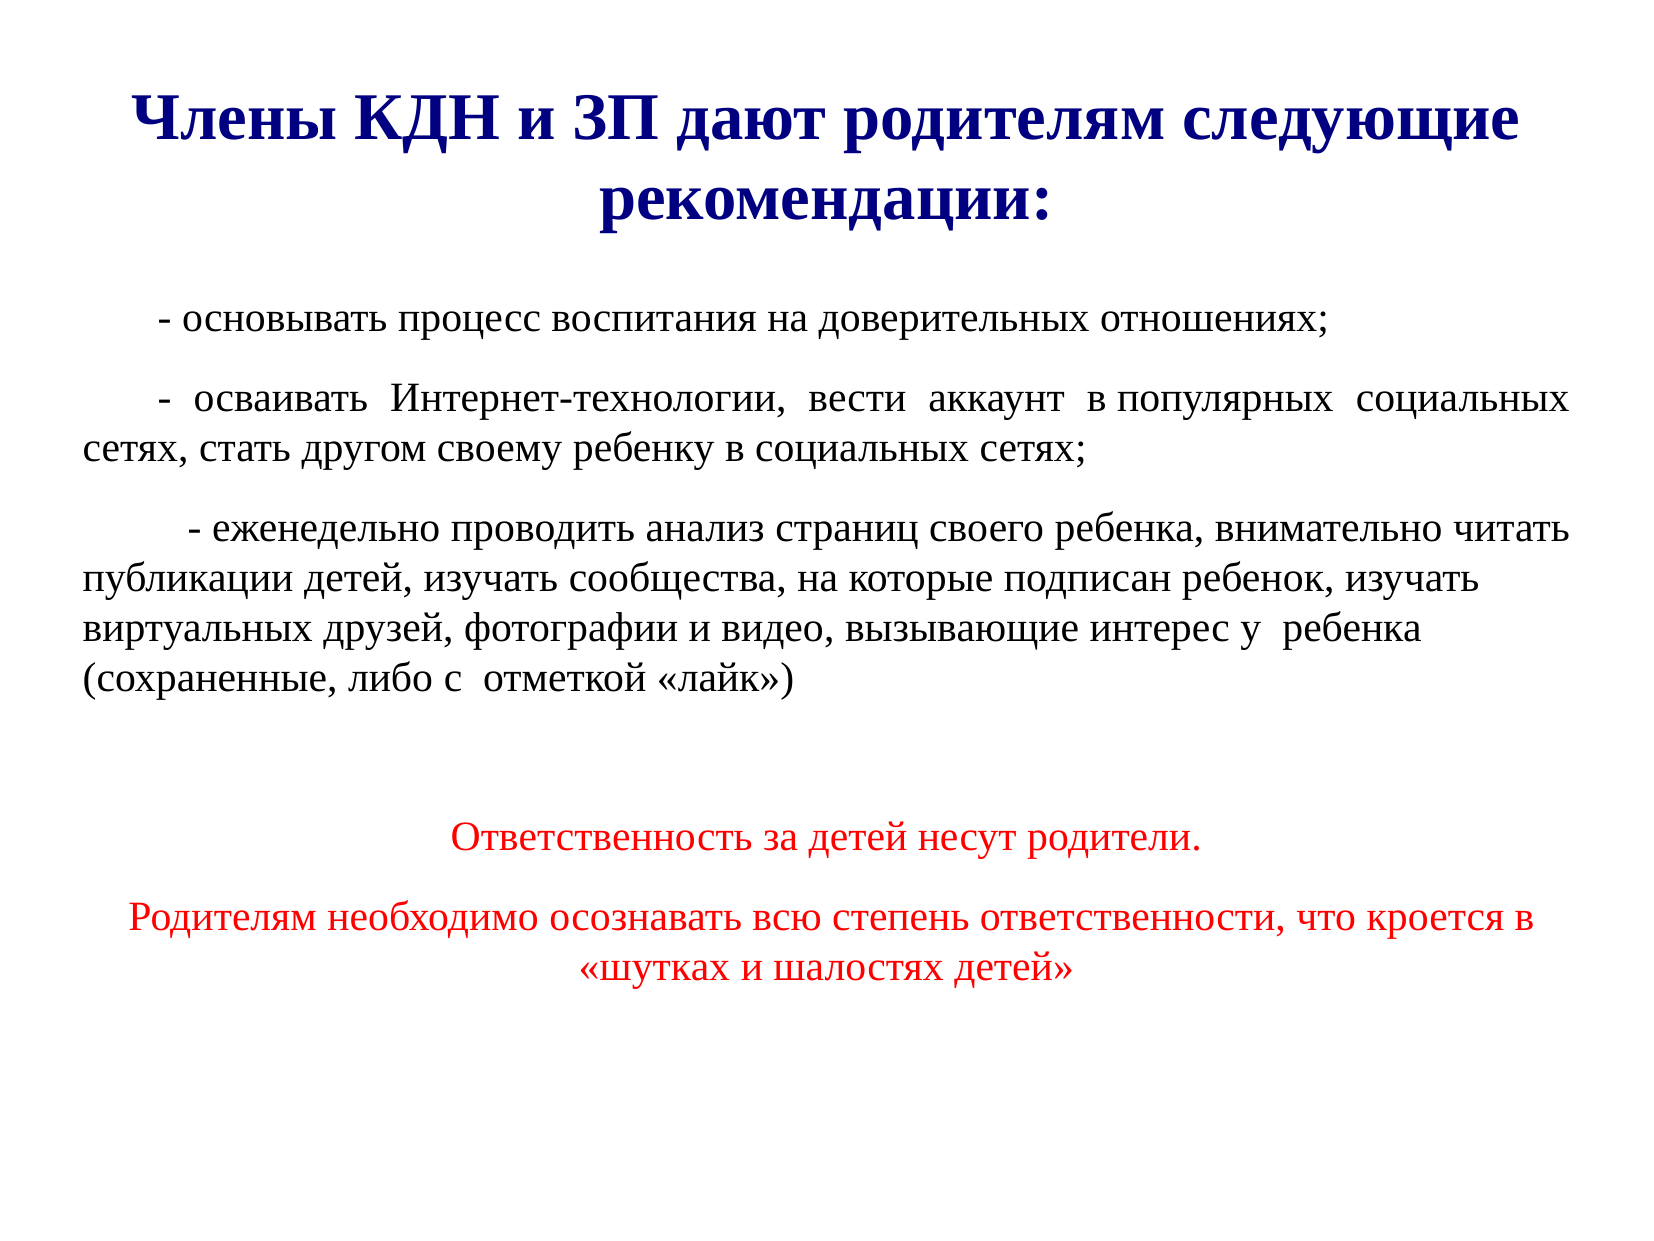

# Члены КДН и ЗП дают родителям следующие рекомендации:
- основывать процесс воспитания на доверительных отношениях;
- осваивать Интернет-технологии, вести аккаунт в популярных социальных сетях, стать другом своему ребенку в социальных сетях;
 - еженедельно проводить анализ страниц своего ребенка, внимательно читать публикации детей, изучать сообщества, на которые подписан ребенок, изучать виртуальных друзей, фотографии и видео, вызывающие интерес у  ребенка (сохраненные, либо с  отметкой «лайк»)
Ответственность за детей несут родители.
 Родителям необходимо осознавать всю степень ответственности, что кроется в «шутках и шалостях детей»